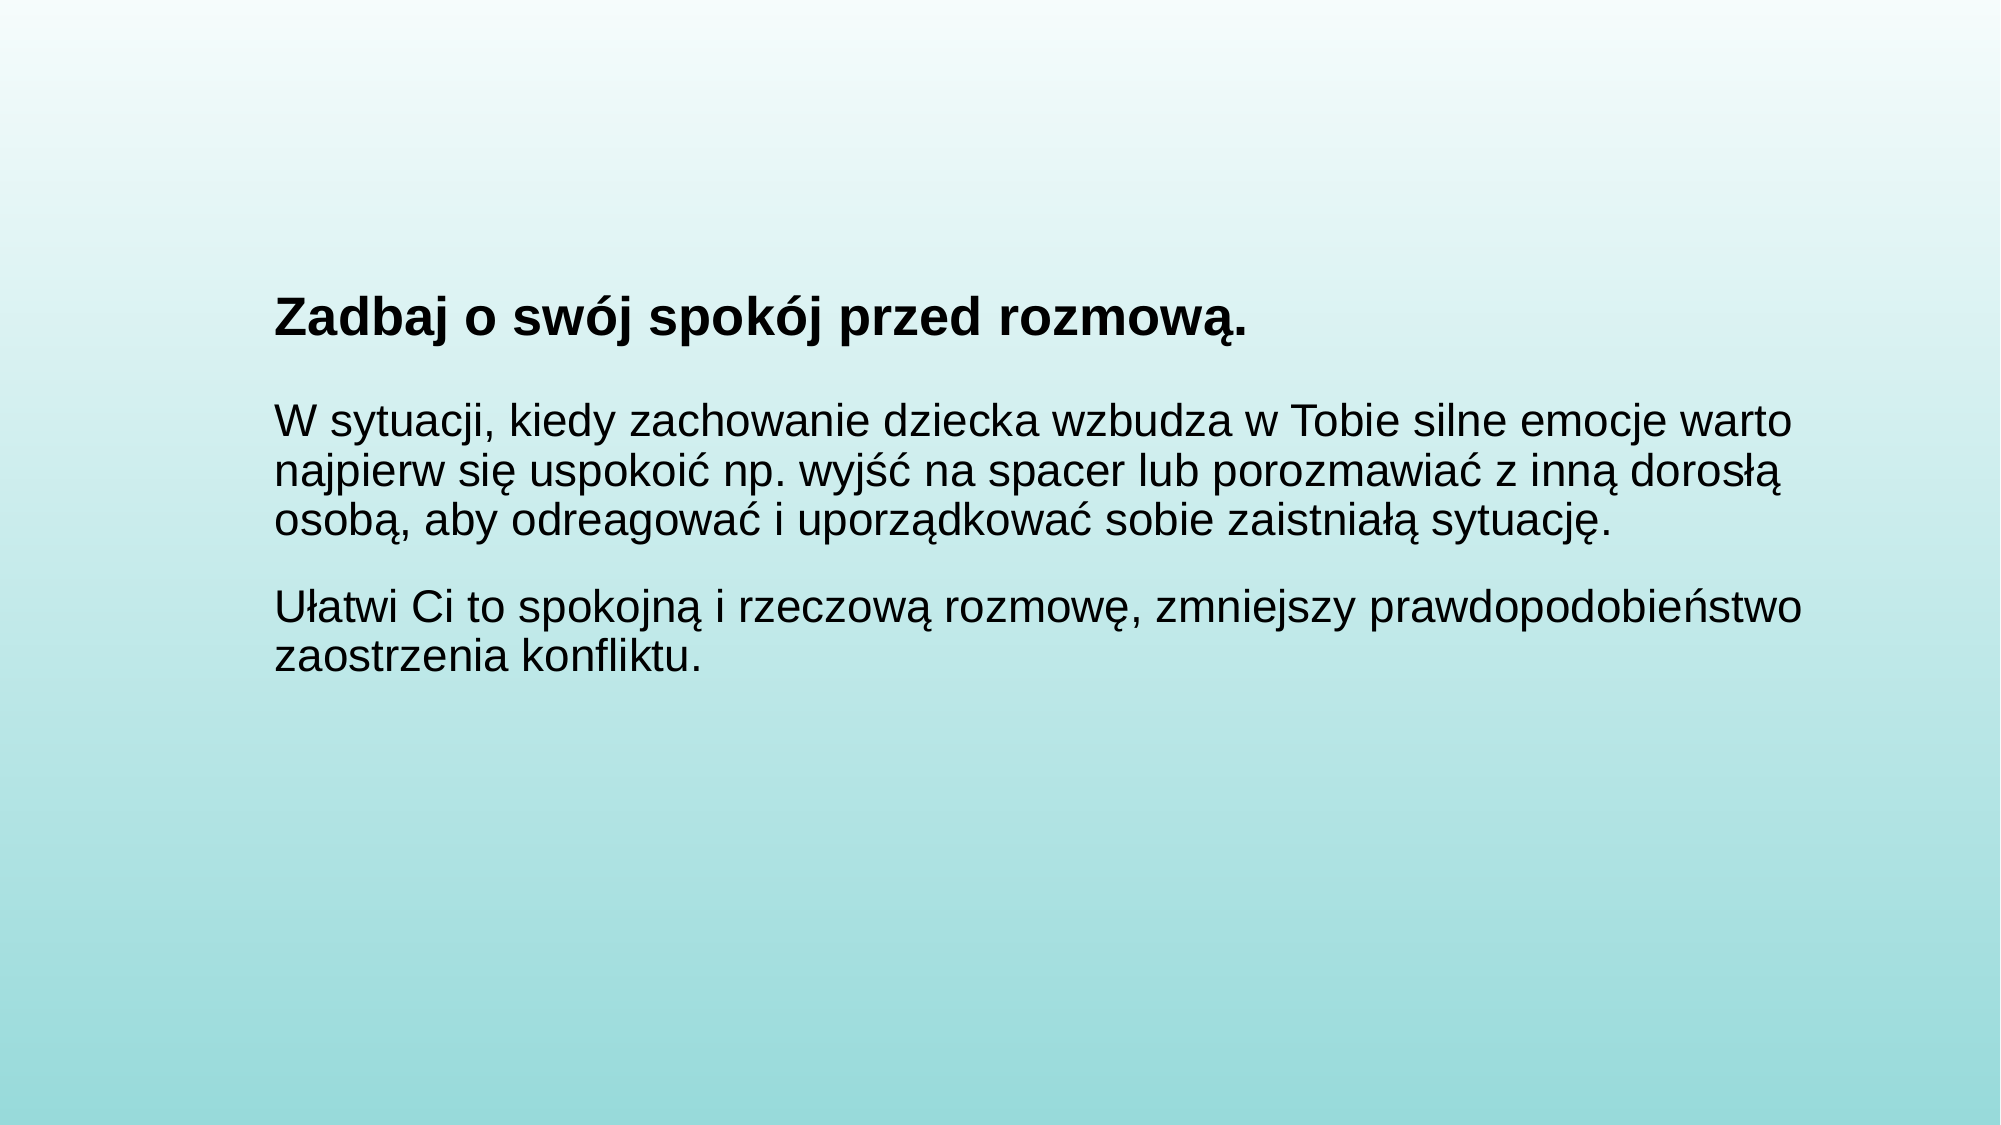

Zadbaj o swój spokój przed rozmową.
W sytuacji, kiedy zachowanie dziecka wzbudza w Tobie silne emocje warto najpierw się uspokoić np. wyjść na spacer lub porozmawiać z inną dorosłą osobą, aby odreagować i uporządkować sobie zaistniałą sytuację.
Ułatwi Ci to spokojną i rzeczową rozmowę, zmniejszy prawdopodobieństwo zaostrzenia konfliktu.